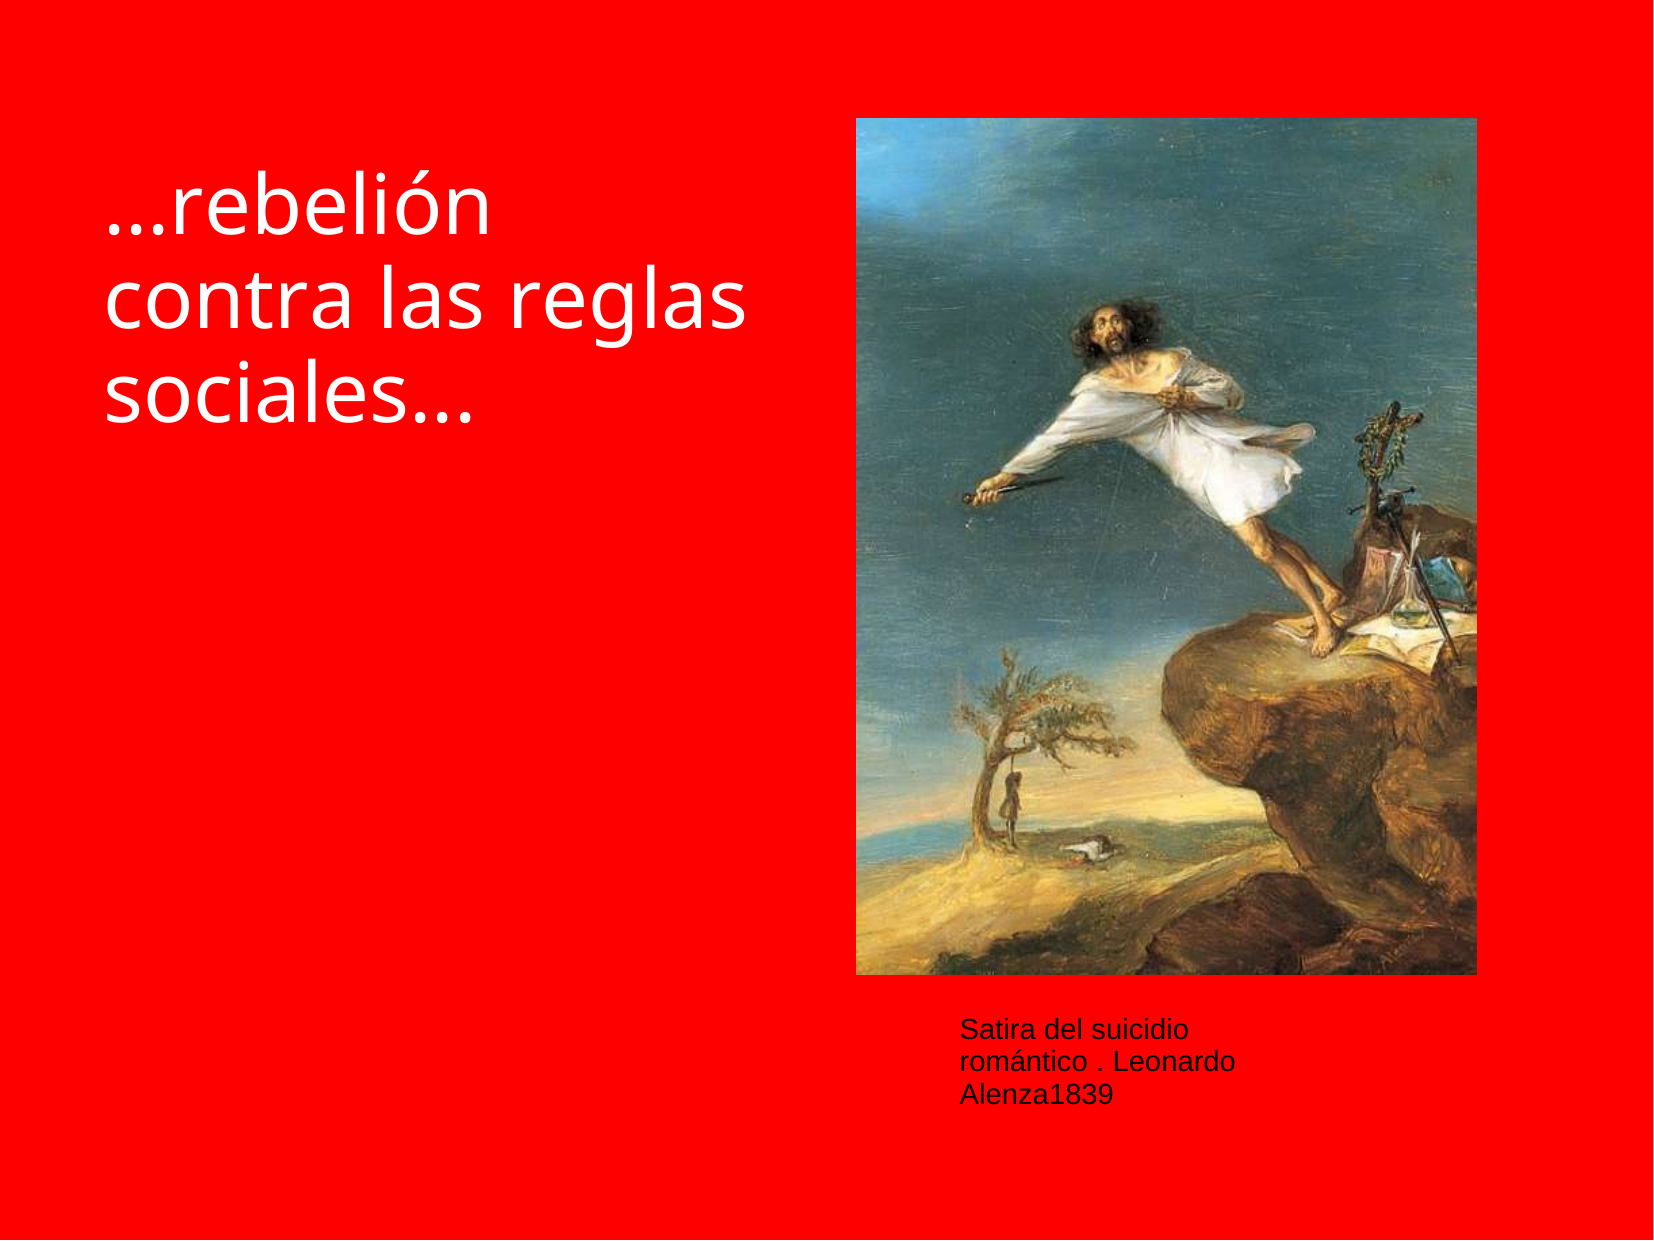

...rebelión contra las reglas sociales...
Satira del suicidio romántico . Leonardo Alenza1839